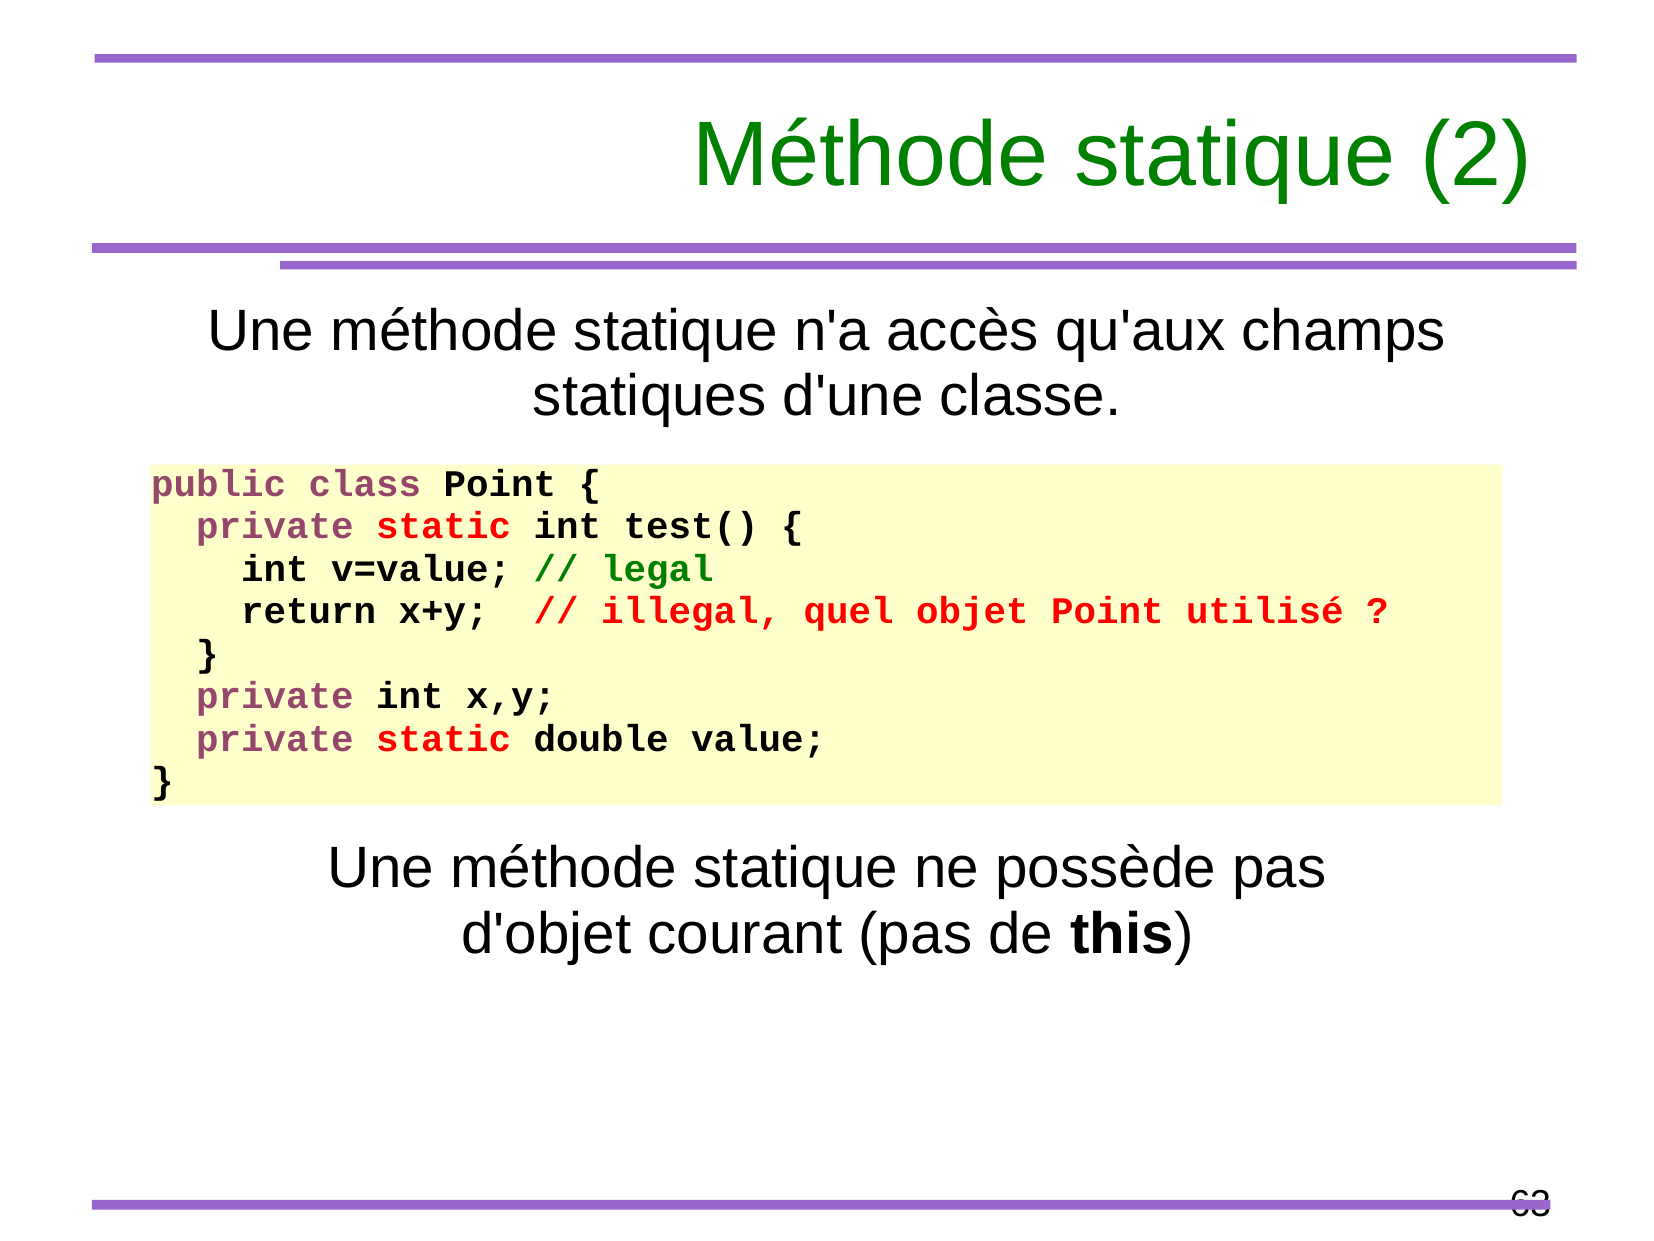

# Méthode statique (2)
Une méthode statique n'a accès qu'aux champs statiques d'une classe.
Une méthode statique ne possède pas
d'objet courant (pas de this)
public class Point {
 private static int test() {
 int v=value; // legal
 return x+y; // illegal, quel objet Point utilisé ?
 }
 private int x,y;
 private static double value;
}